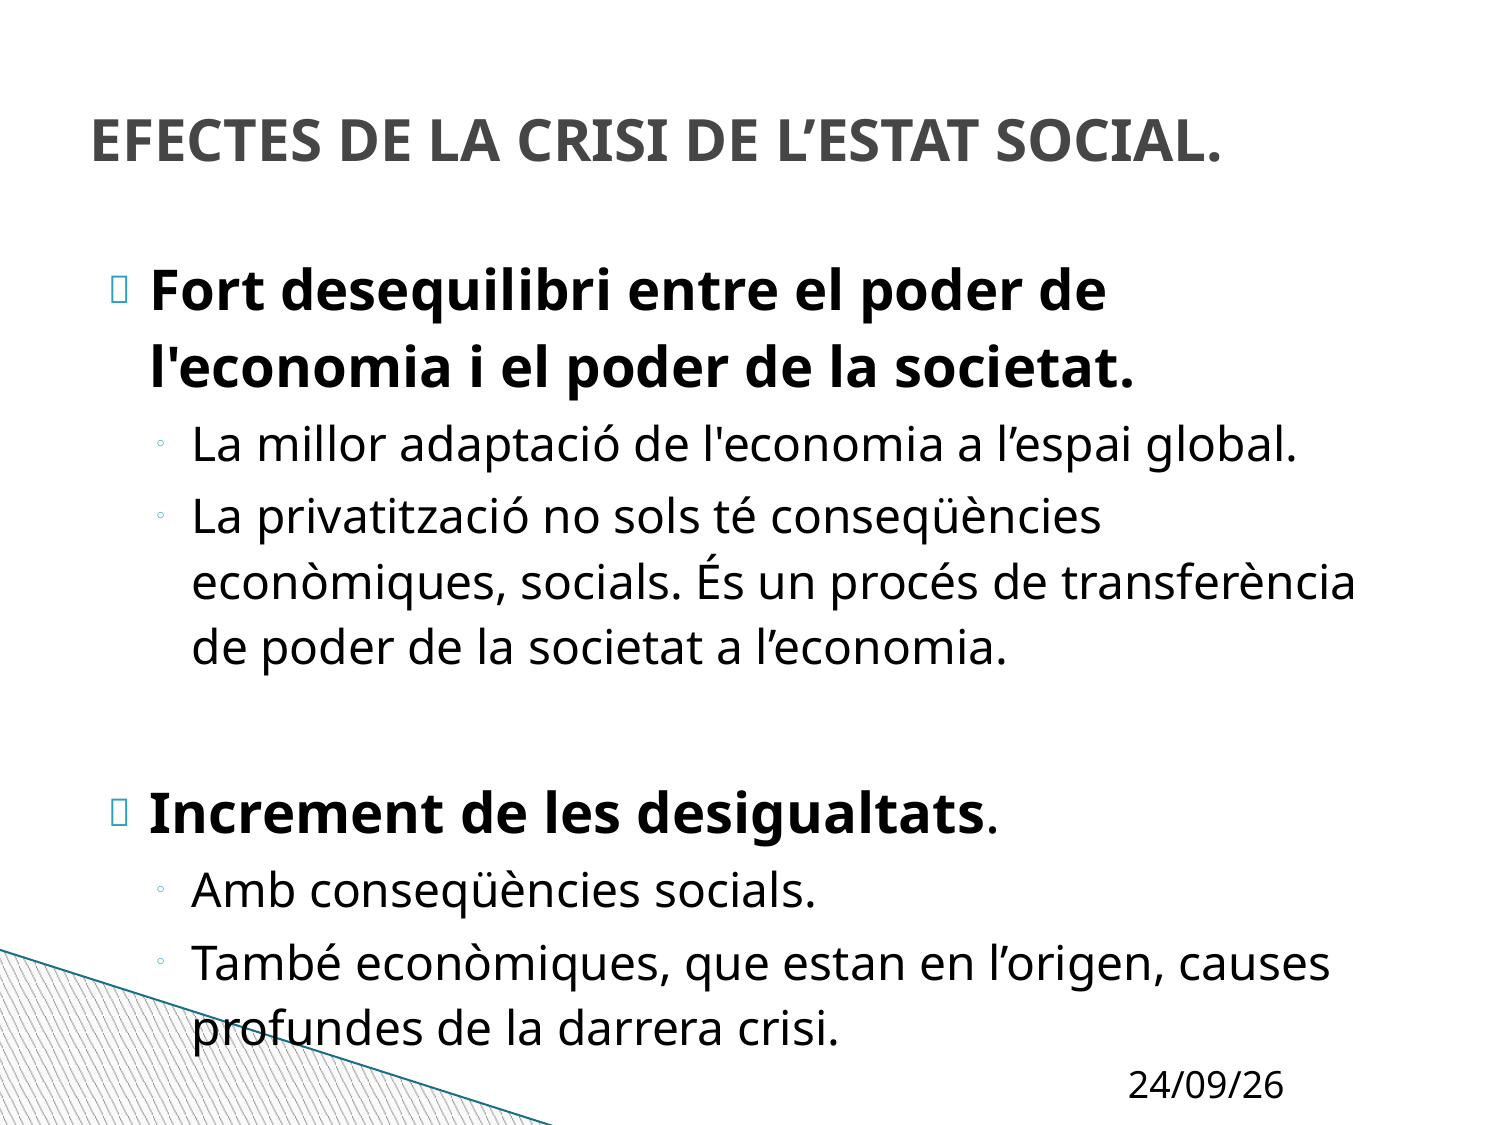

EFECTES DE LA CRISI DE L’ESTAT SOCIAL.
# Fort desequilibri entre el poder de l'economia i el poder de la societat.
La millor adaptació de l'economia a l’espai global.
La privatització no sols té conseqüències econòmiques, socials. És un procés de transferència de poder de la societat a l’economia.
Increment de les desigualtats.
Amb conseqüències socials.
També econòmiques, que estan en l’origen, causes profundes de la darrera crisi.